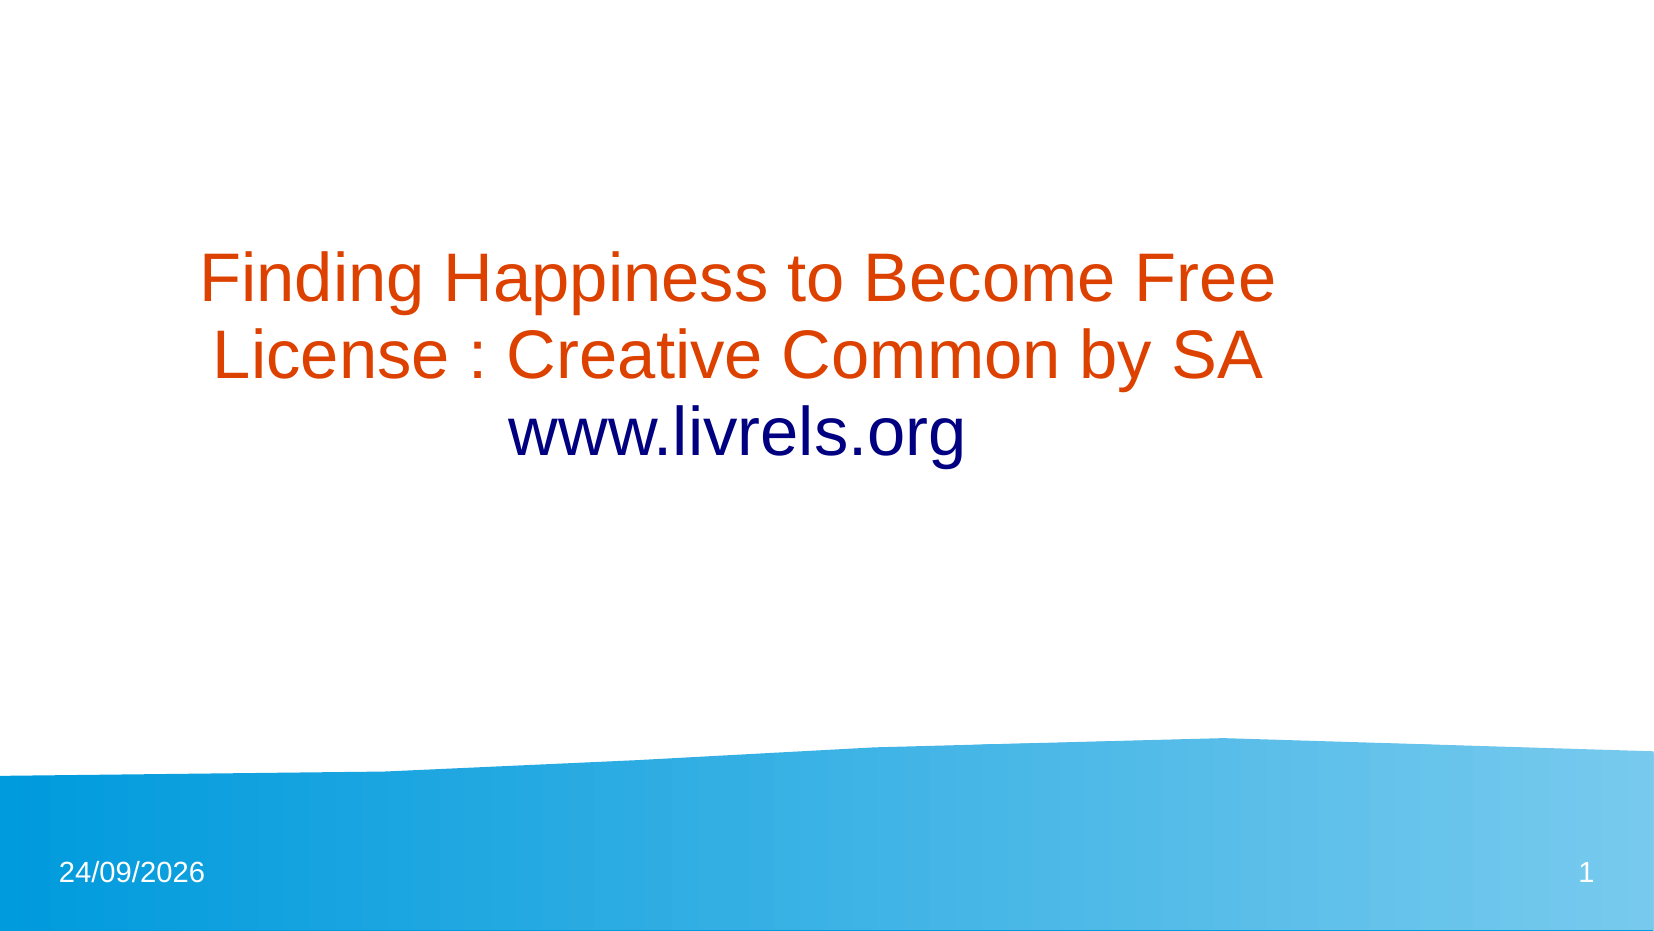

# Finding Happiness to Become Free License : Creative Common by SA www.livrels.org